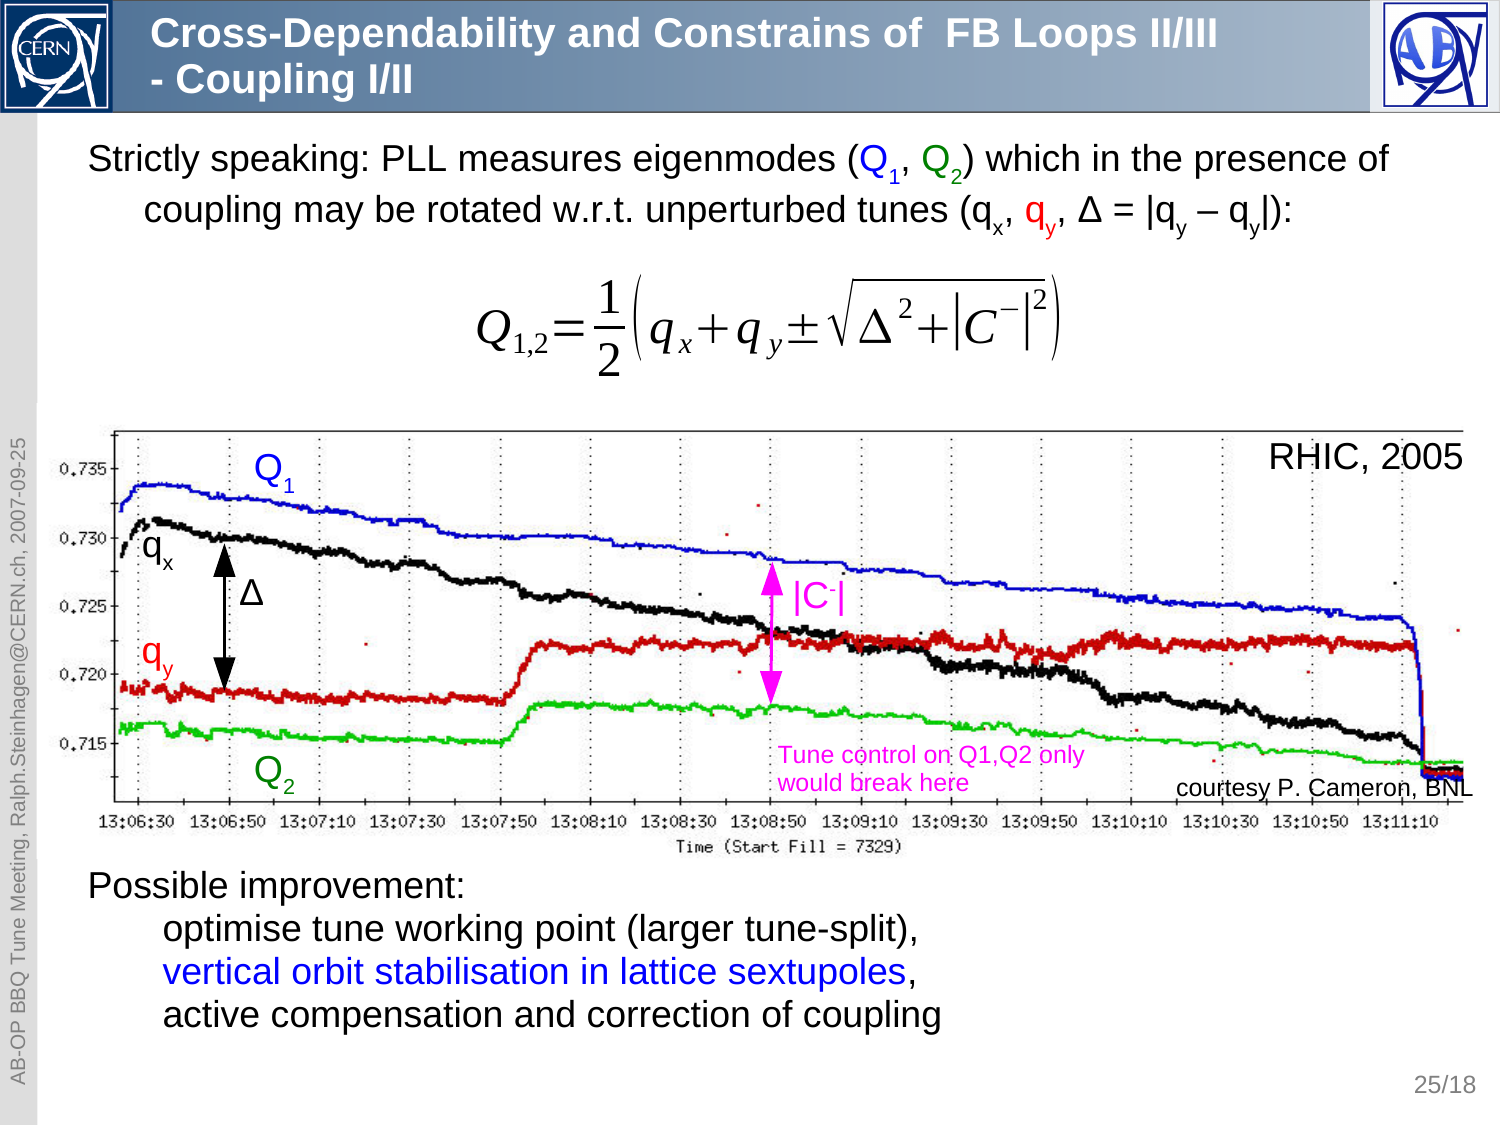

# Cross-Dependability and Constrains of FB Loops II/III - Coupling I/II
Strictly speaking: PLL measures eigenmodes (Q1, Q2) which in the presence of coupling may be rotated w.r.t. unperturbed tunes (qx, qy, Δ = |qy – qy|):
Possible improvement:
optimise tune working point (larger tune-split),
vertical orbit stabilisation in lattice sextupoles,
active compensation and correction of coupling
RHIC, 2005
Q1
qx
qy
Q2
courtesy P. Cameron, BNL
Δ
|C-|
Tune control on Q1,Q2 only
would break here